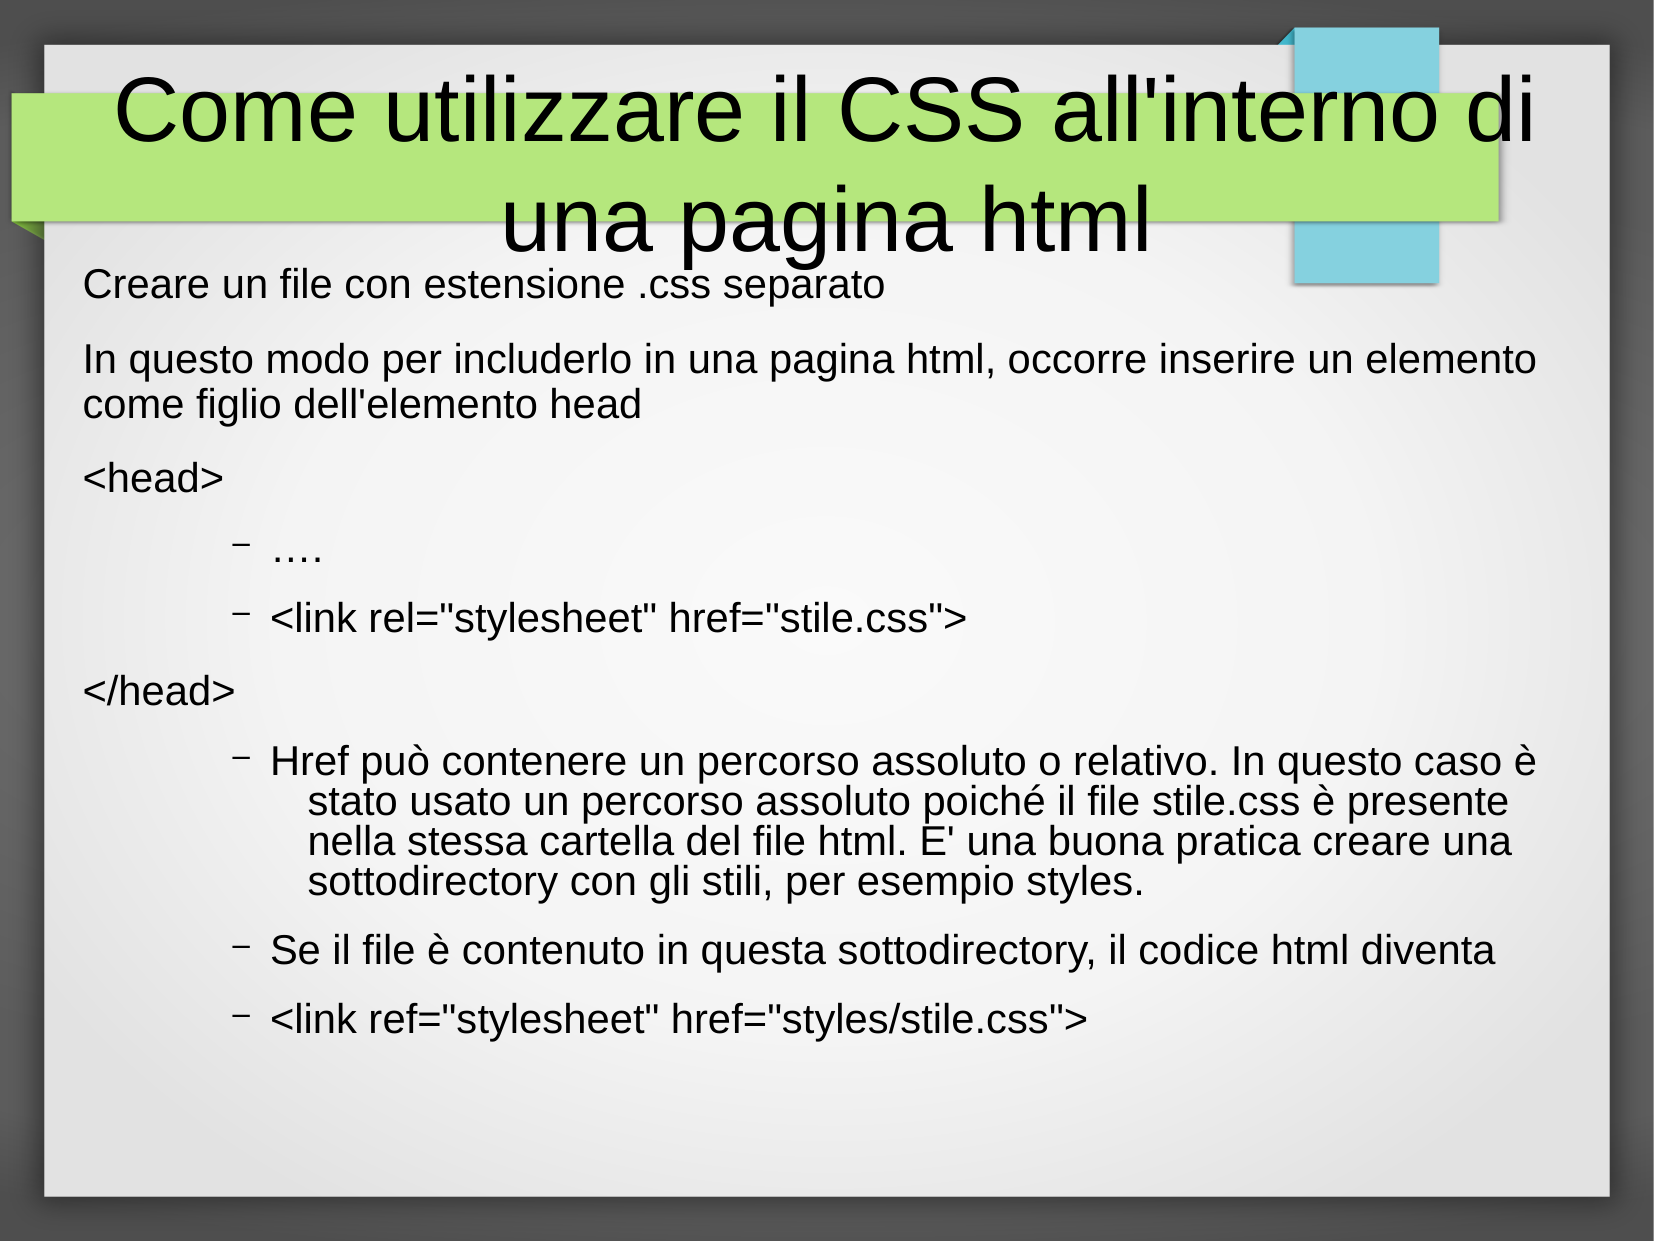

# Come utilizzare il CSS all'interno di una pagina html
Creare un file con estensione .css separato
In questo modo per includerlo in una pagina html, occorre inserire un elemento come figlio dell'elemento head
<head>
….
<link rel="stylesheet" href="stile.css">
</head>
Href può contenere un percorso assoluto o relativo. In questo caso è stato usato un percorso assoluto poiché il file stile.css è presente nella stessa cartella del file html. E' una buona pratica creare una sottodirectory con gli stili, per esempio styles.
Se il file è contenuto in questa sottodirectory, il codice html diventa
<link ref="stylesheet" href="styles/stile.css">